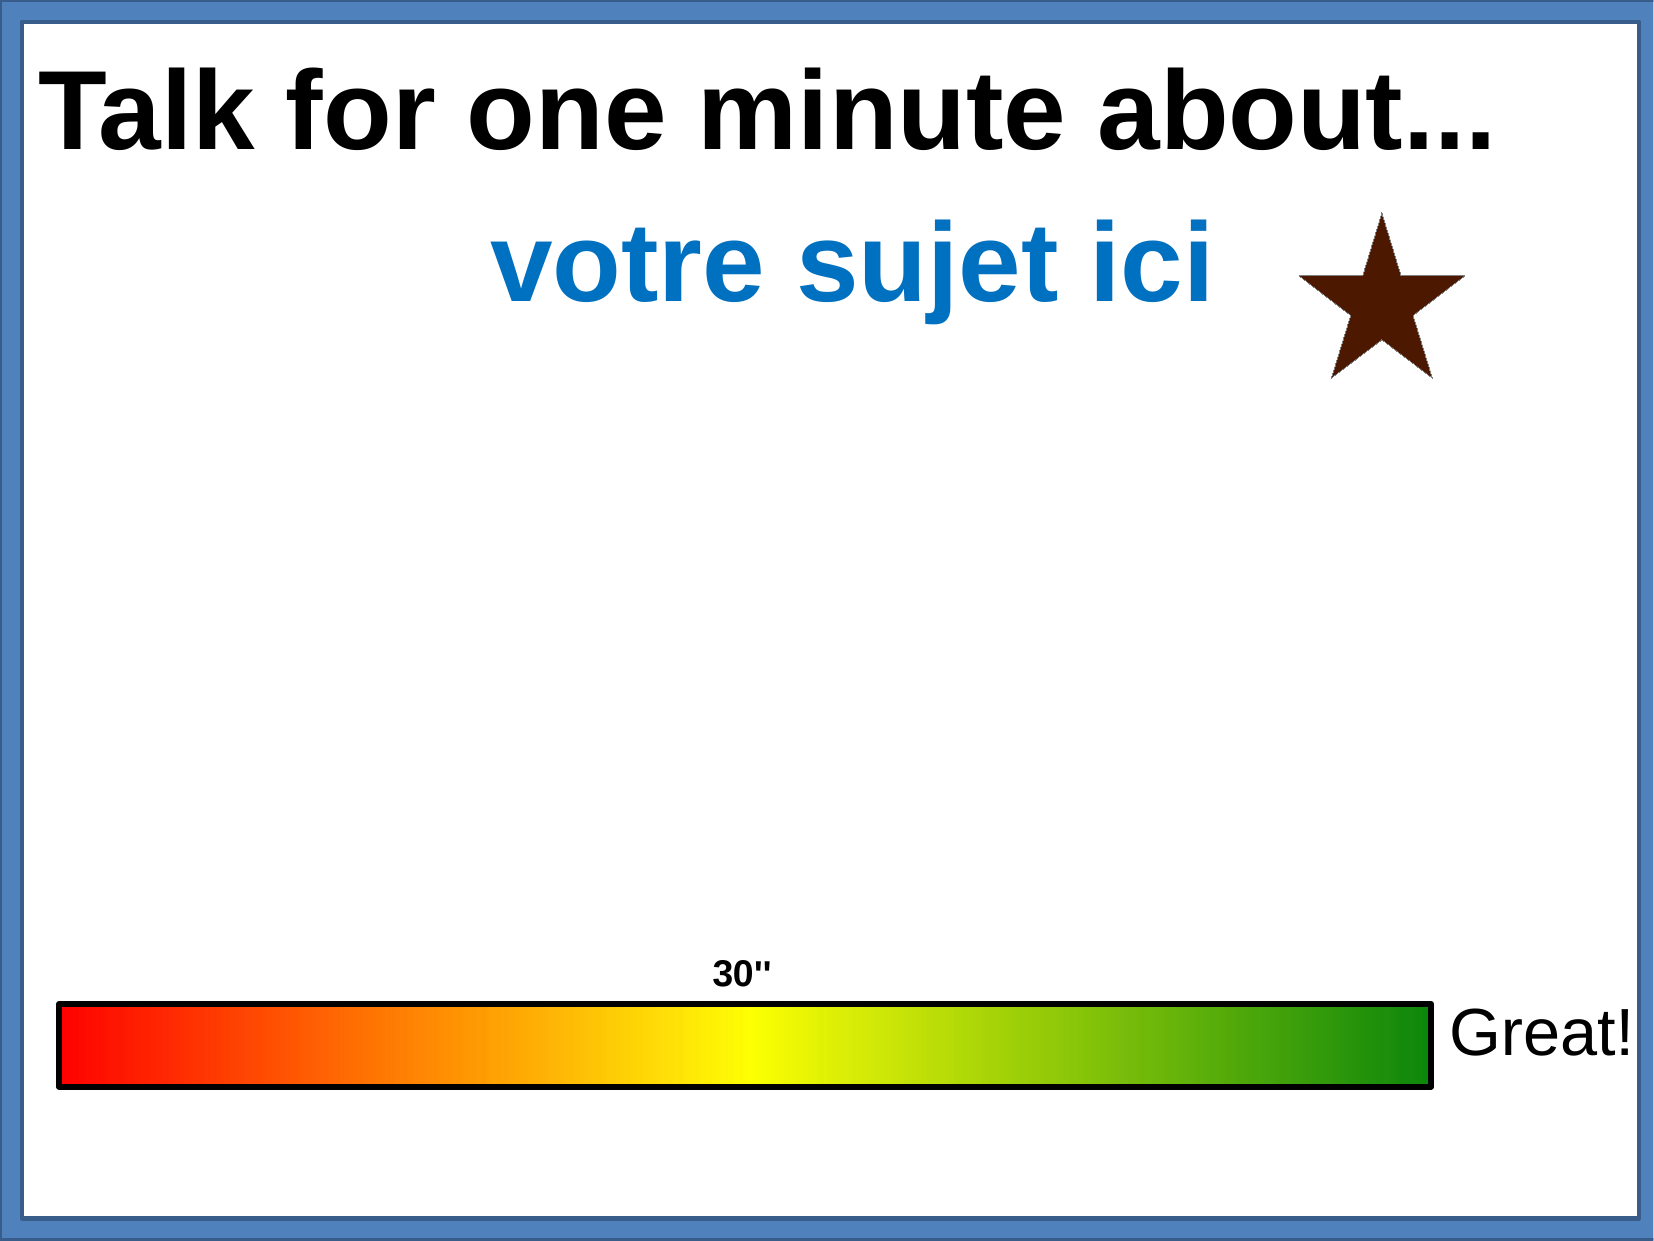

Talk for one minute about...
votre sujet ici
30''
Great!